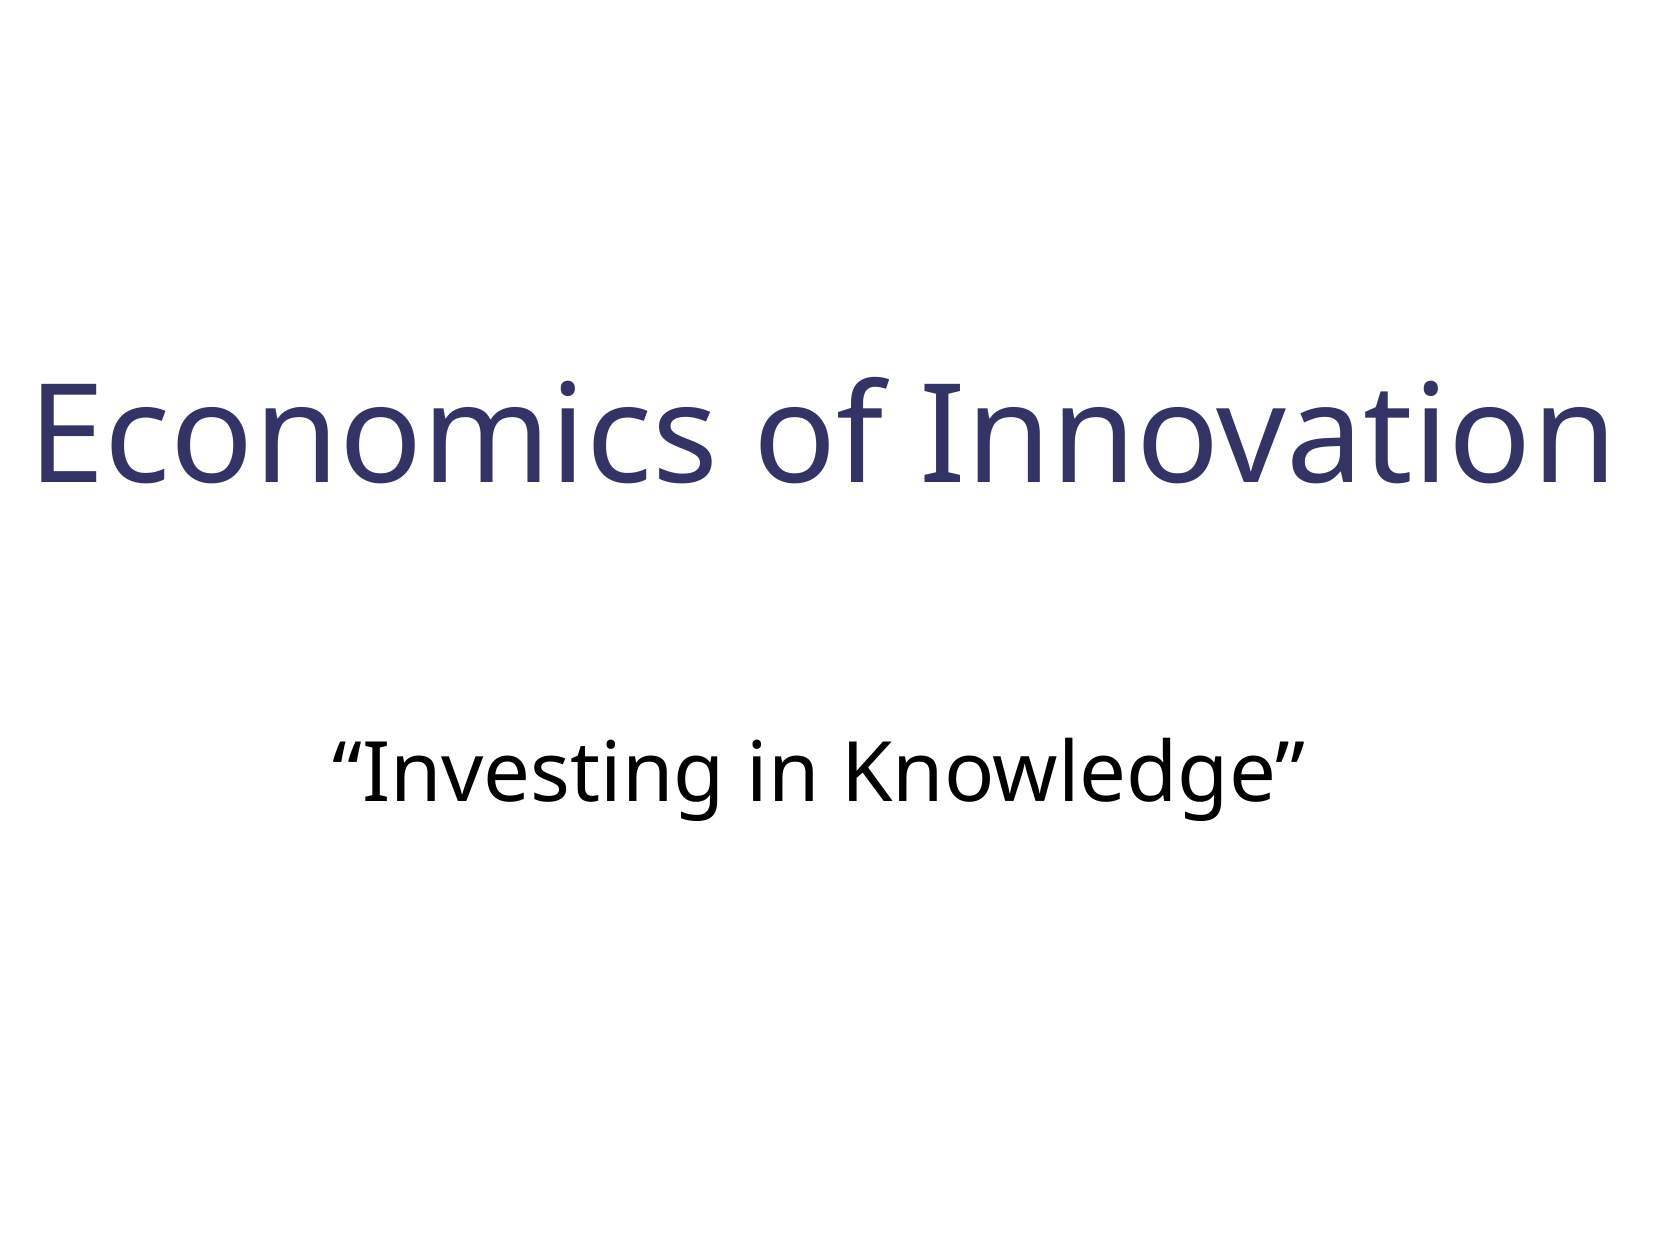

# Economics of Innovation
“Investing in Knowledge”